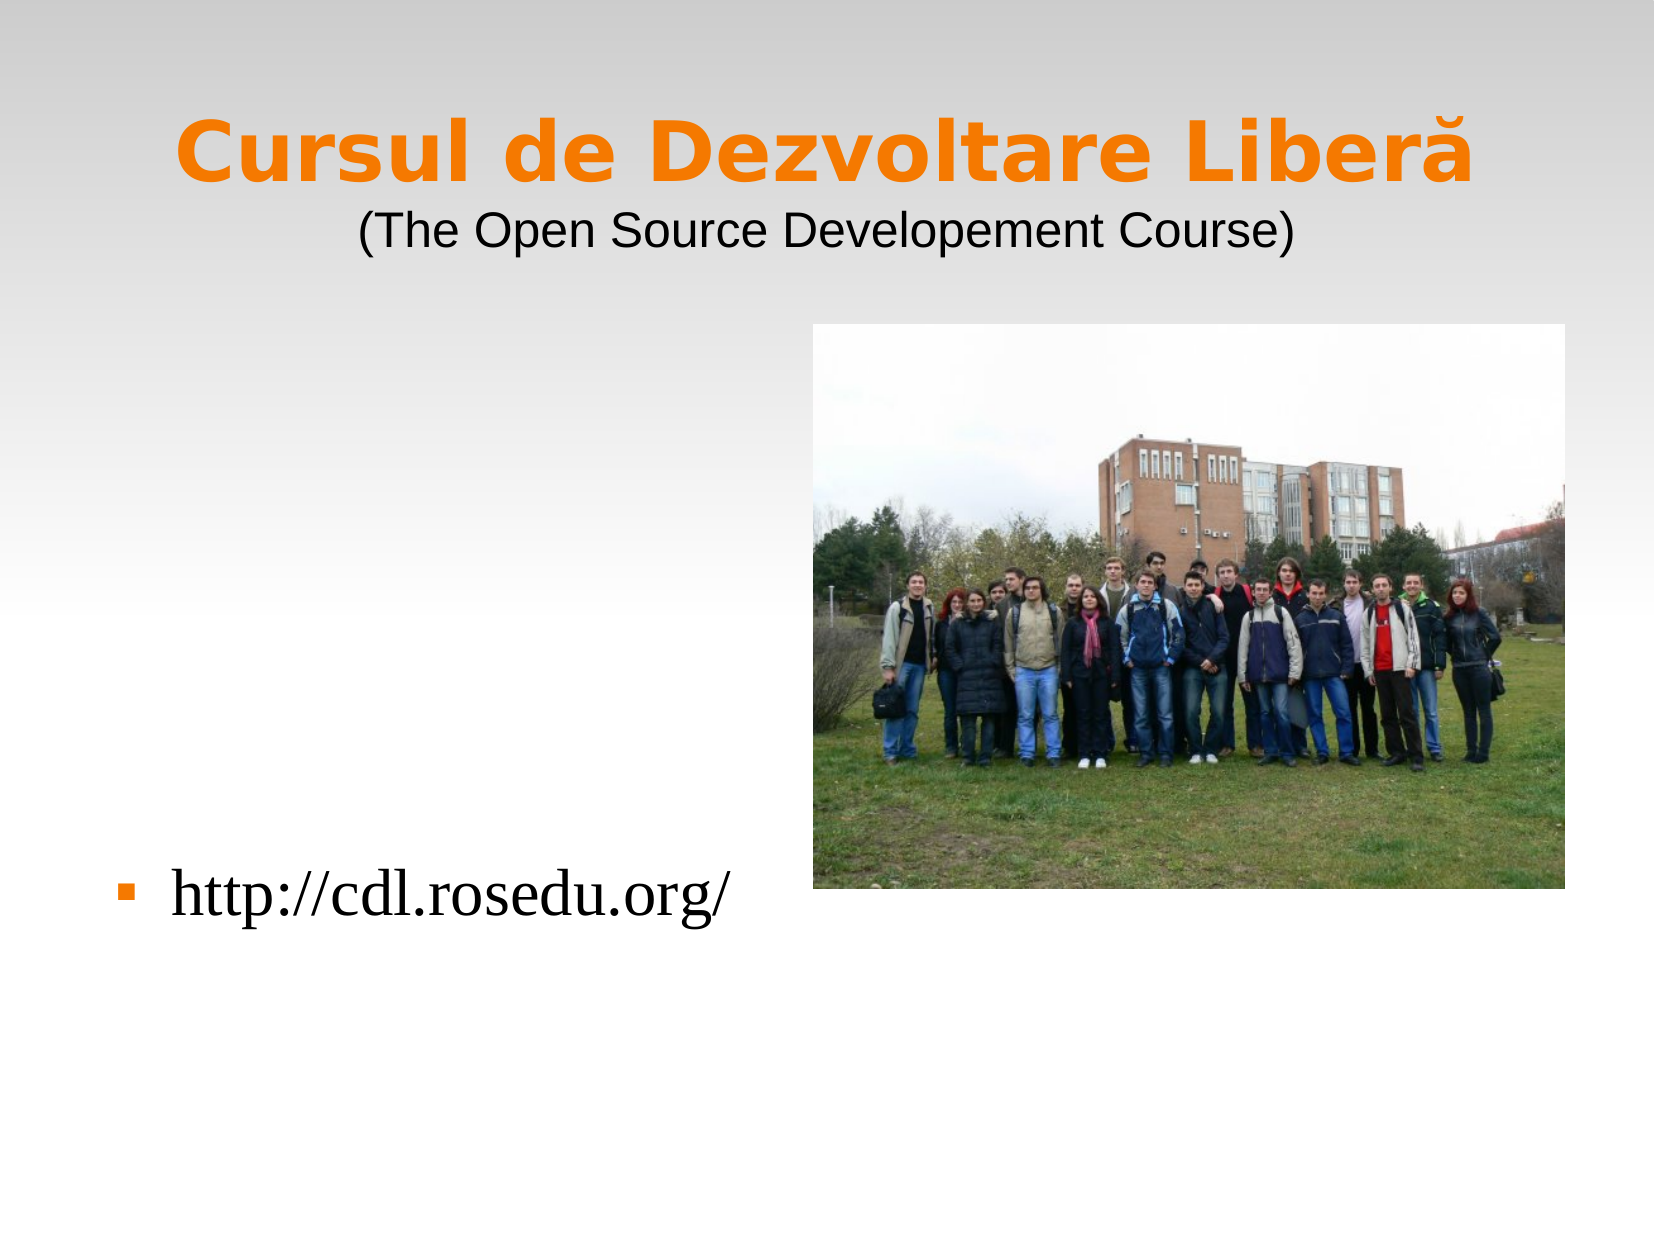

# Cursul de Dezvoltare Liberă
(The Open Source Developement Course)
http://cdl.rosedu.org/